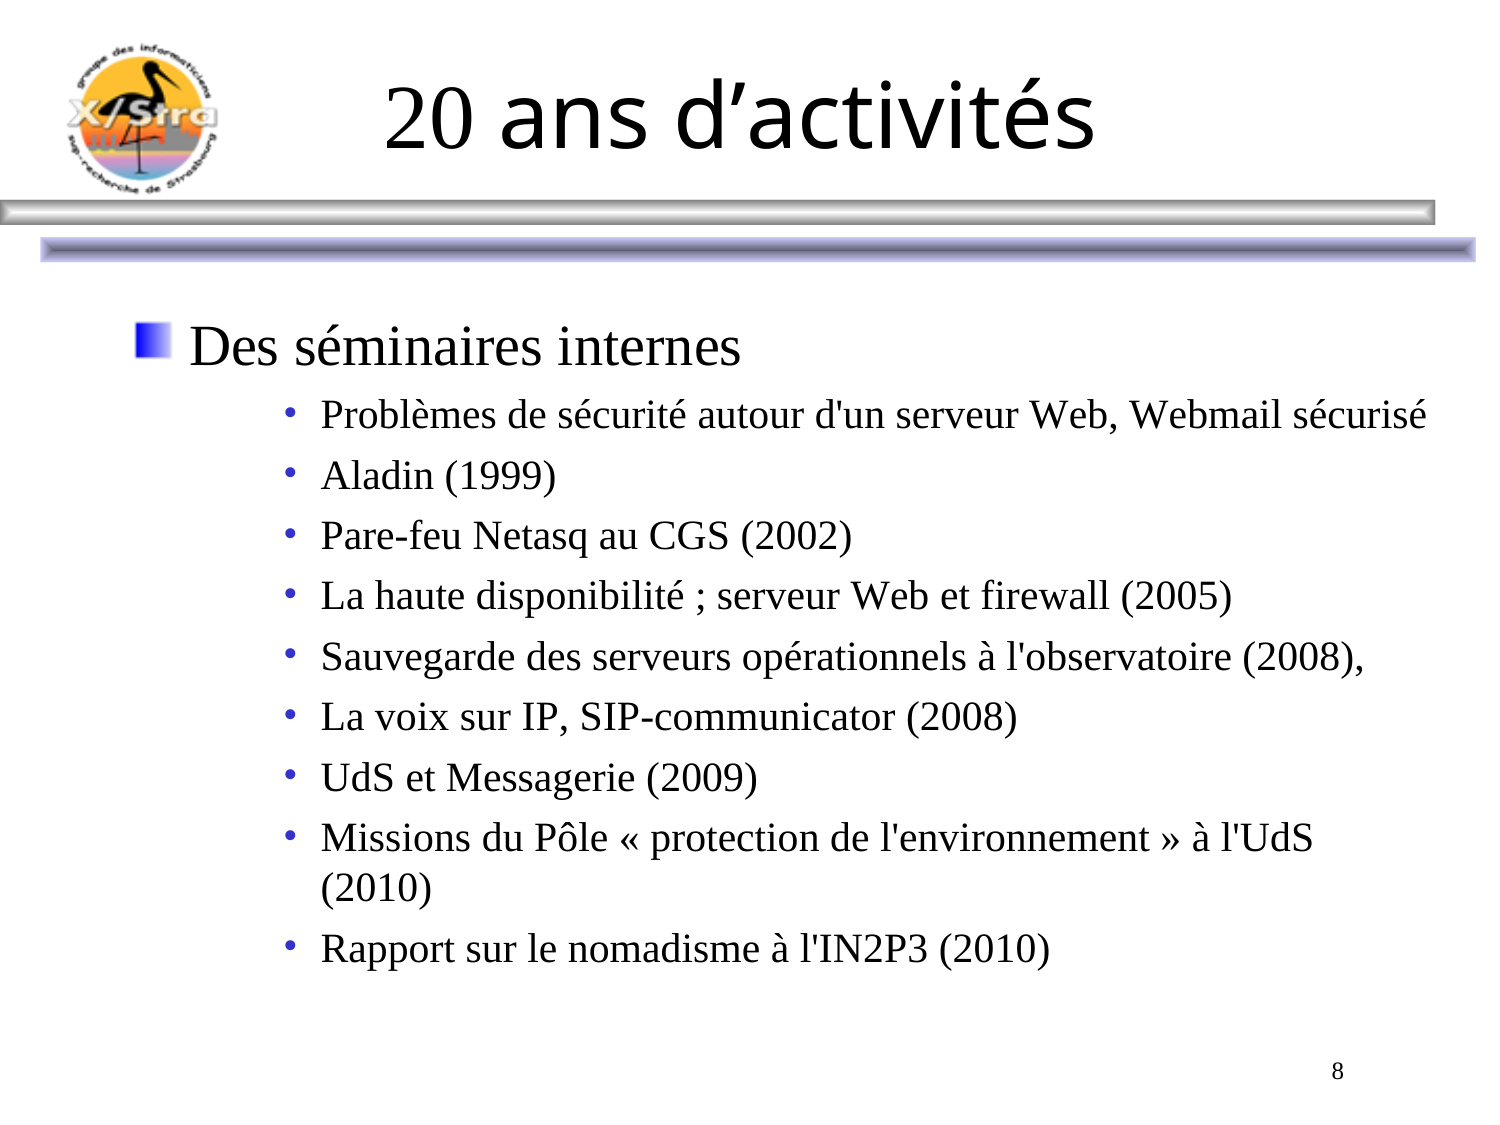

# 20 ans d’activités
Des séminaires internes
Problèmes de sécurité autour d'un serveur Web, Webmail sécurisé
Aladin (1999)
Pare-feu Netasq au CGS (2002)
La haute disponibilité ; serveur Web et firewall (2005)
Sauvegarde des serveurs opérationnels à l'observatoire (2008),
La voix sur IP, SIP-communicator (2008)
UdS et Messagerie (2009)
Missions du Pôle « protection de l'environnement » à l'UdS (2010)
Rapport sur le nomadisme à l'IN2P3 (2010)